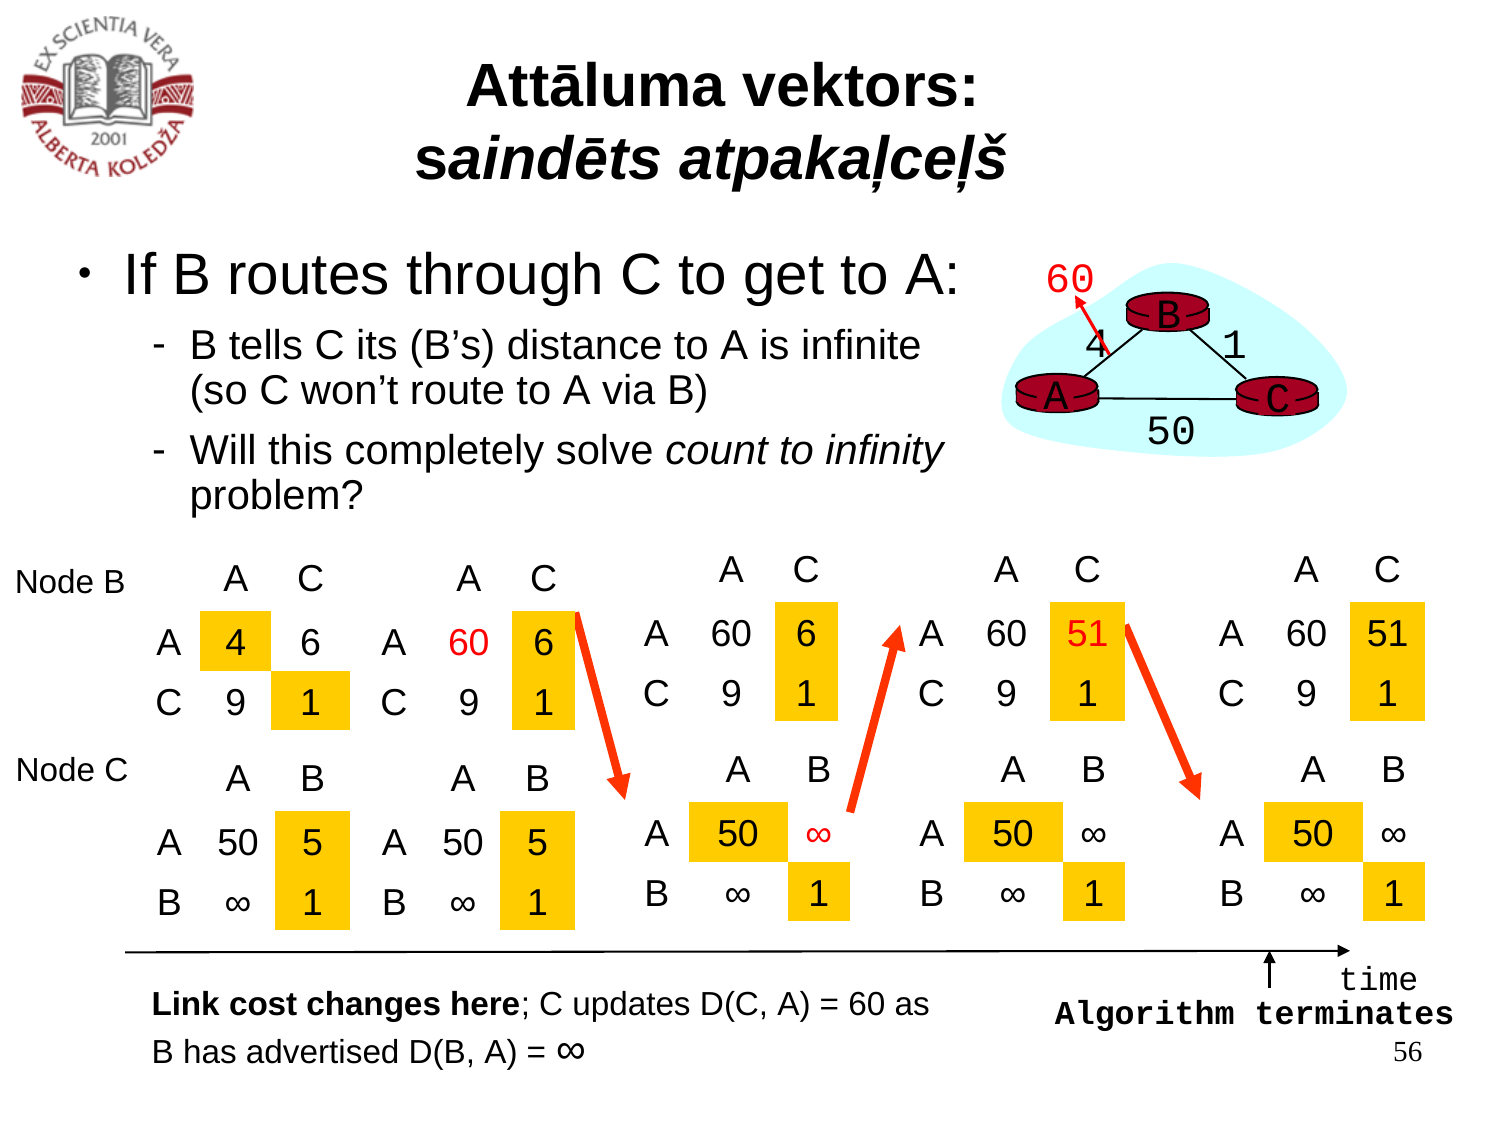

# Attāluma vektors: saindēts atpakaļceļš
If B routes through C to get to A:
B tells C its (B’s) distance to A is infinite (so C won’t route to A via B)
Will this completely solve count to infinity problem?
60
B
4
1
A
C
50
| | A | C |
| --- | --- | --- |
| A | 60 | 6 |
| C | 9 | 1 |
| | A | C |
| --- | --- | --- |
| A | 60 | 51 |
| C | 9 | 1 |
| | A | C |
| --- | --- | --- |
| A | 60 | 51 |
| C | 9 | 1 |
| | A | C |
| --- | --- | --- |
| A | 4 | 6 |
| C | 9 | 1 |
| | A | C |
| --- | --- | --- |
| A | 60 | 6 |
| C | 9 | 1 |
Node B
| | A | B |
| --- | --- | --- |
| A | 50 | ∞ |
| B | ∞ | 1 |
| | A | B |
| --- | --- | --- |
| A | 50 | ∞ |
| B | ∞ | 1 |
| | A | B |
| --- | --- | --- |
| A | 50 | ∞ |
| B | ∞ | 1 |
Node C
| | A | B |
| --- | --- | --- |
| A | 50 | 5 |
| B | ∞ | 1 |
| | A | B |
| --- | --- | --- |
| A | 50 | 5 |
| B | ∞ | 1 |
time
Link cost changes here; C updates D(C, A) = 60 as
B has advertised D(B, A) = ∞
Algorithm terminates